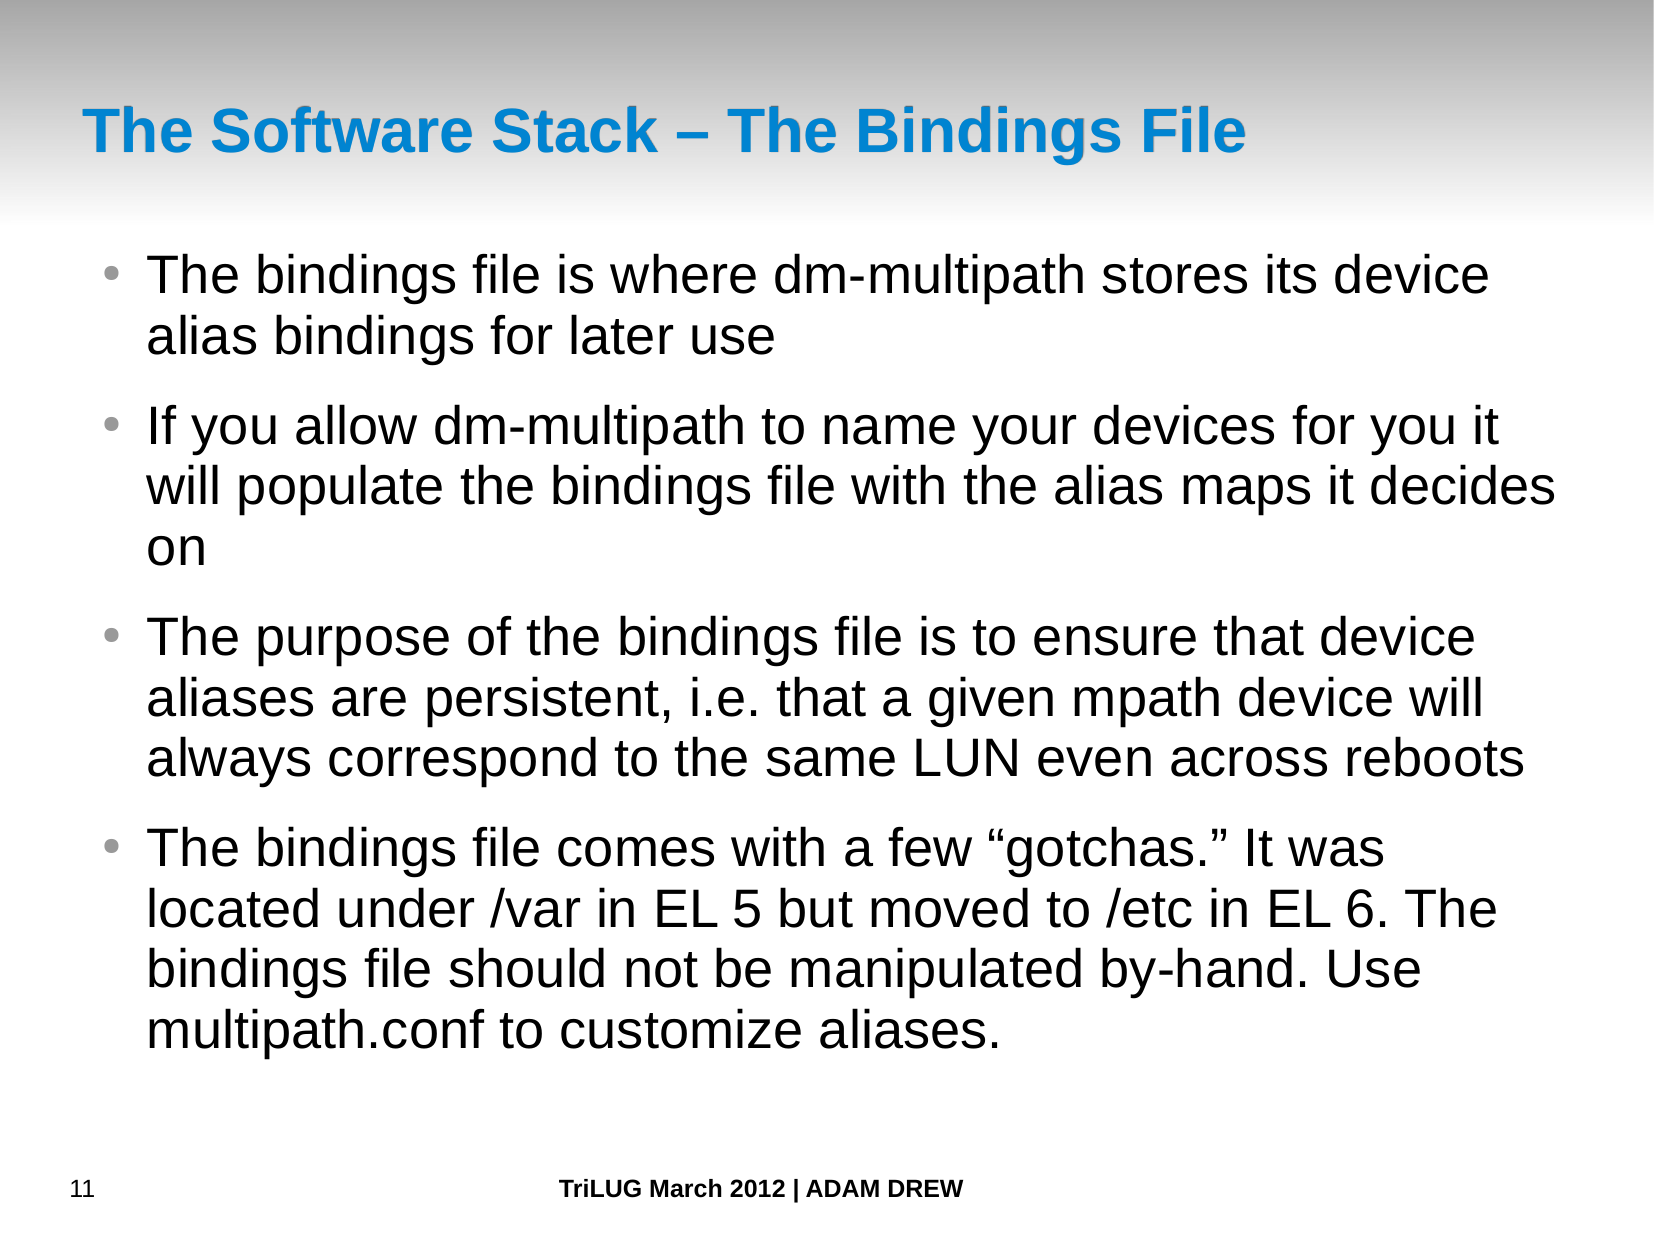

# The Software Stack – The Bindings File
The bindings file is where dm-multipath stores its device alias bindings for later use
If you allow dm-multipath to name your devices for you it will populate the bindings file with the alias maps it decides on
The purpose of the bindings file is to ensure that device aliases are persistent, i.e. that a given mpath device will always correspond to the same LUN even across reboots
The bindings file comes with a few “gotchas.” It was located under /var in EL 5 but moved to /etc in EL 6. The bindings file should not be manipulated by-hand. Use multipath.conf to customize aliases.